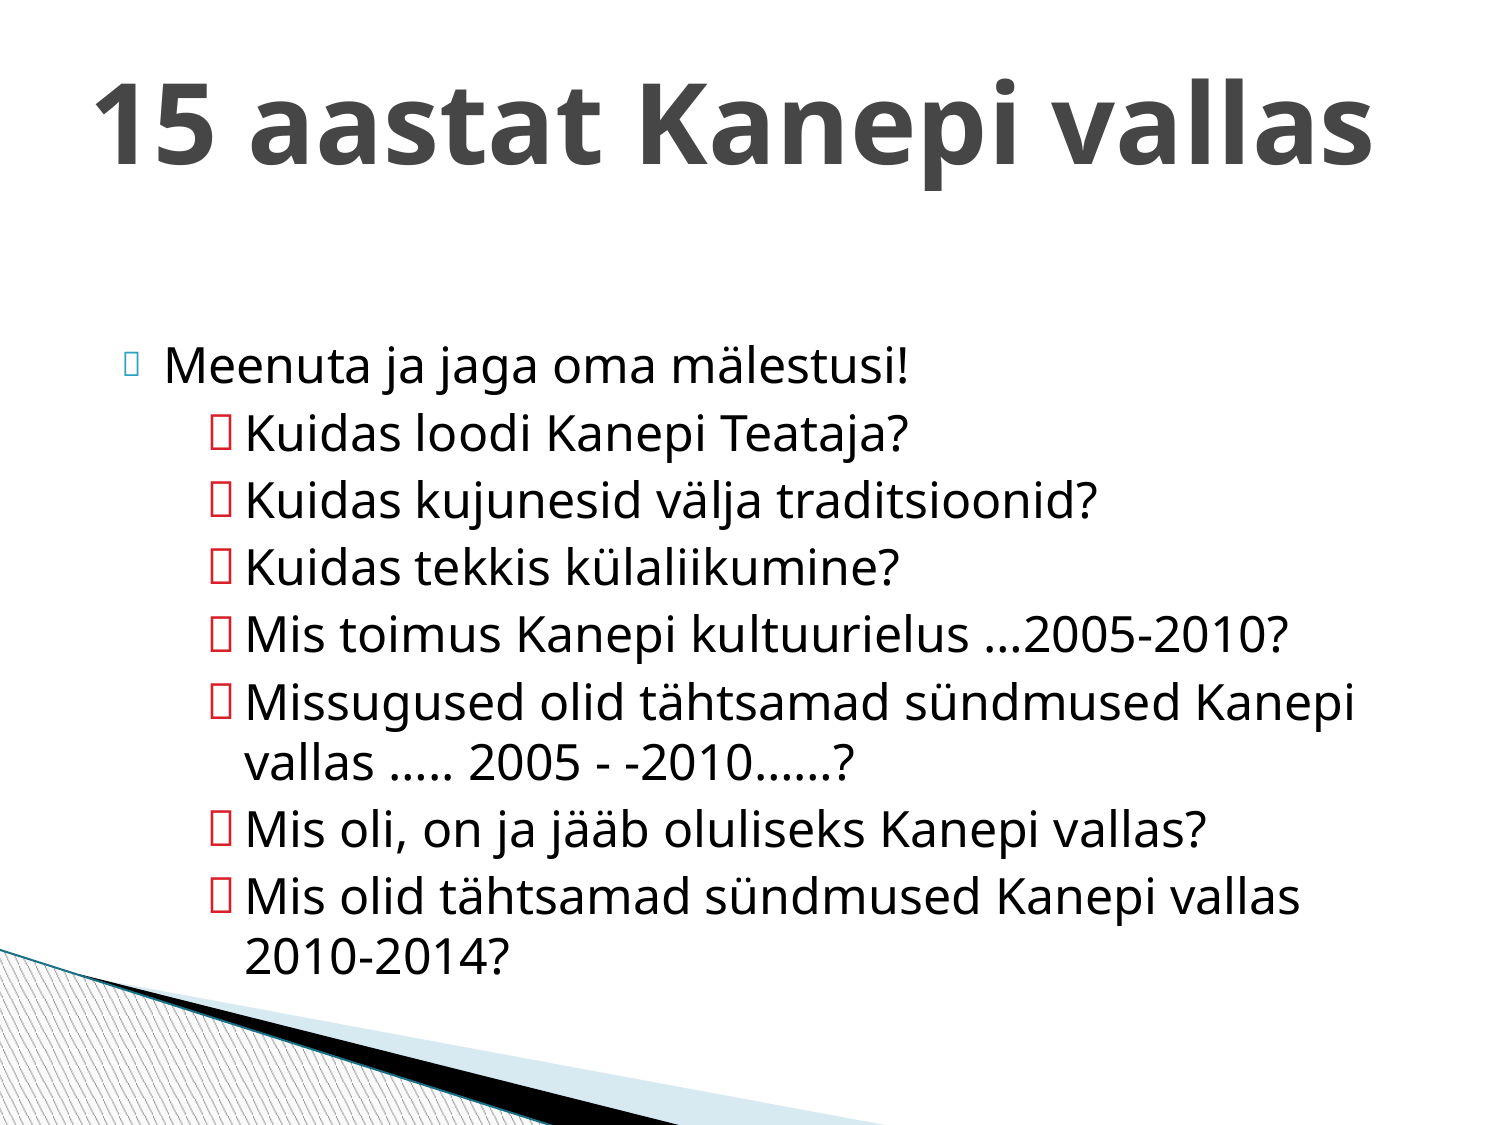

15 aastat Kanepi vallas
# Meenuta ja jaga oma mälestusi!
Kuidas loodi Kanepi Teataja?
Kuidas kujunesid välja traditsioonid?
Kuidas tekkis külaliikumine?
Mis toimus Kanepi kultuurielus …2005-2010?
Missugused olid tähtsamad sündmused Kanepi vallas ….. 2005 - -2010……?
Mis oli, on ja jääb oluliseks Kanepi vallas?
Mis olid tähtsamad sündmused Kanepi vallas 2010-2014?